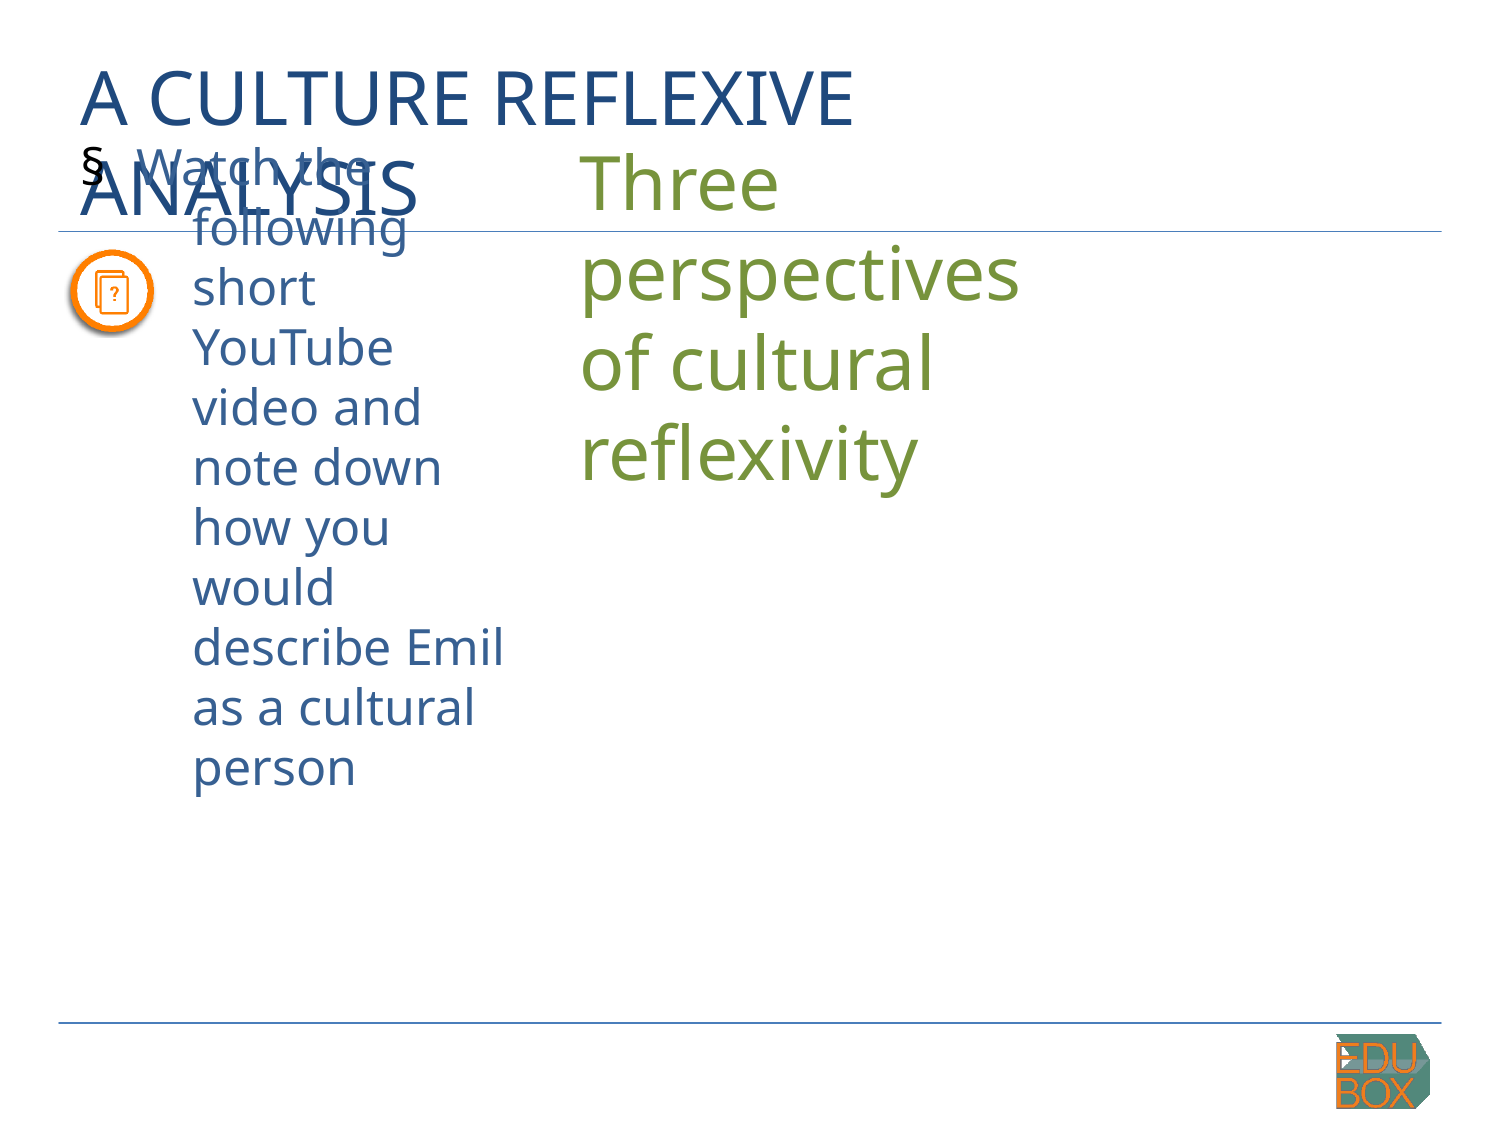

# A CULTURE REFLEXIVE ANALYSIS
Watch the following short YouTube video and note down how you would describe Emil as a cultural person
Three perspectives of cultural reflexivity